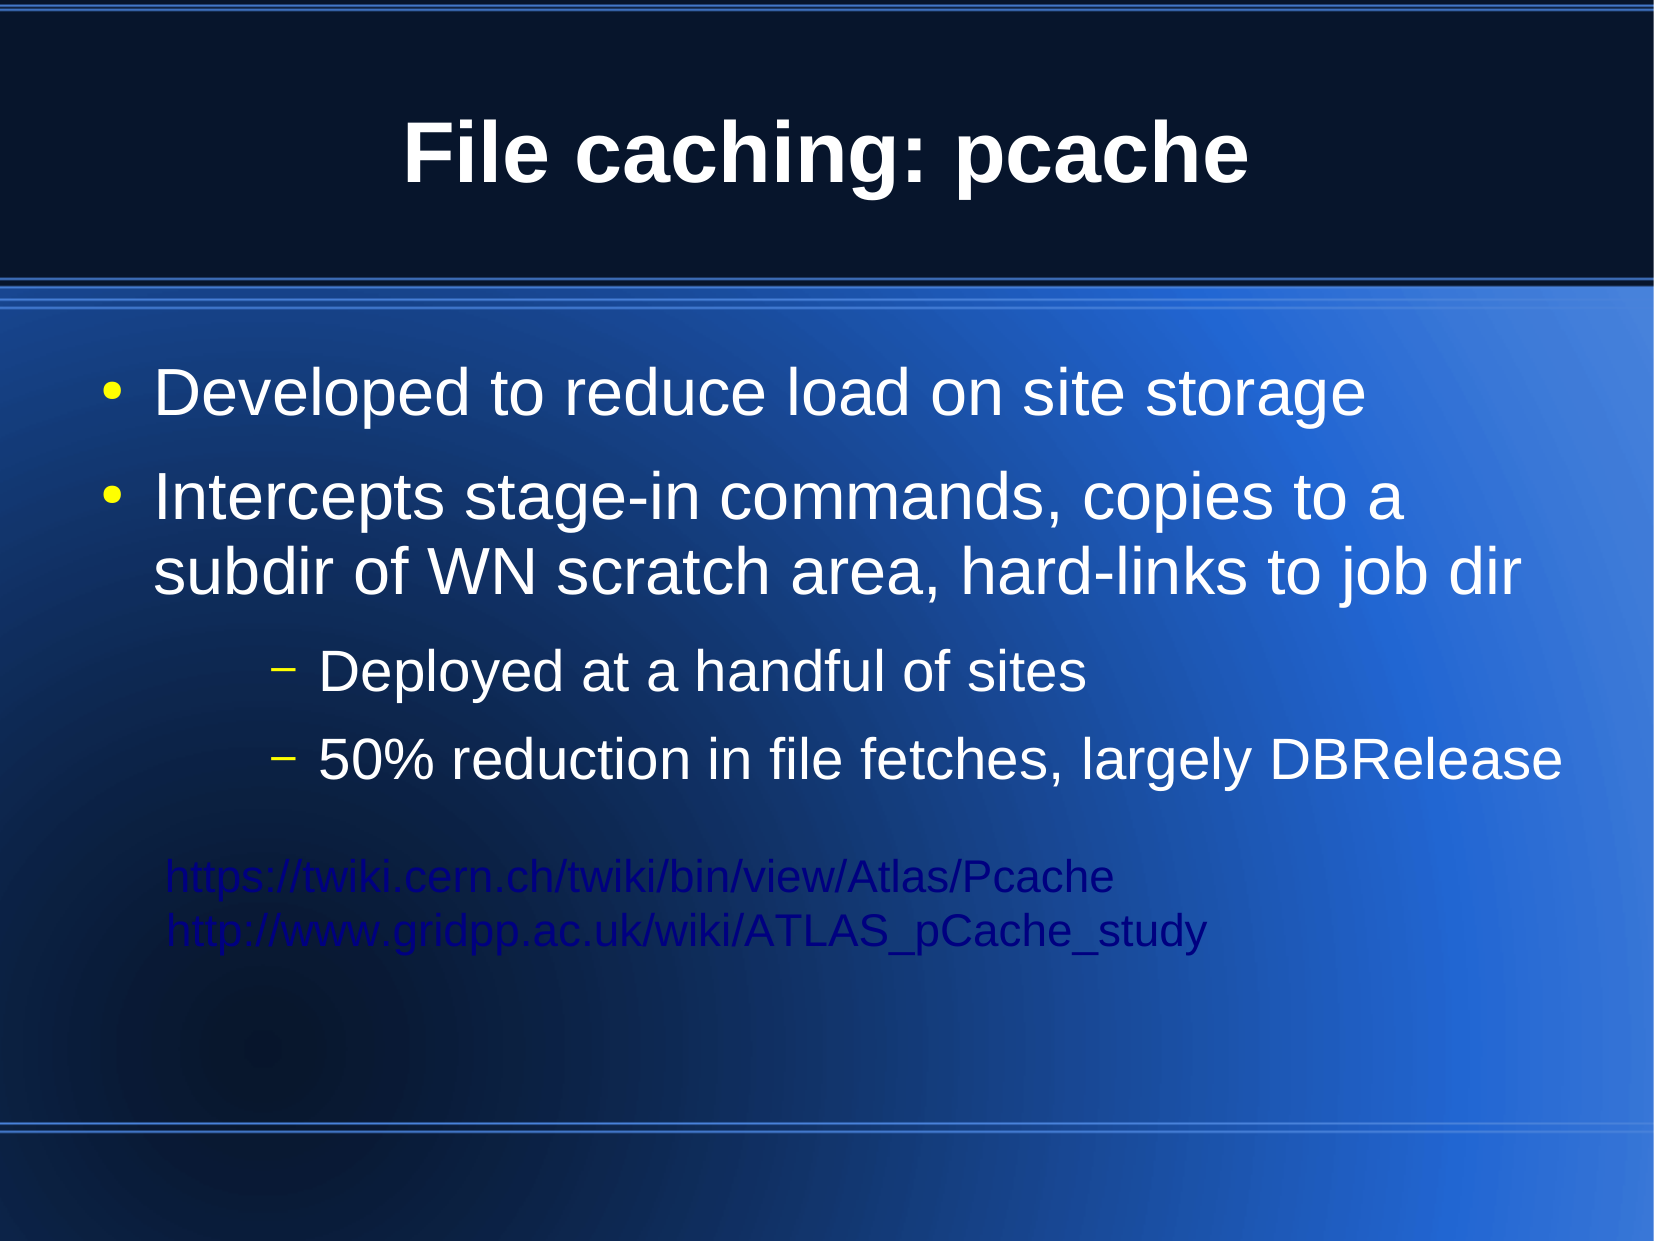

# File caching: pcache
Developed to reduce load on site storage
Intercepts stage-in commands, copies to a subdir of WN scratch area, hard-links to job dir
Deployed at a handful of sites
50% reduction in file fetches, largely DBRelease
 http://www.gridpp.ac.uk/wiki/ATLAS_pCache_study
		https://twiki.cern.ch/twiki/bin/view/Atlas/Pcache